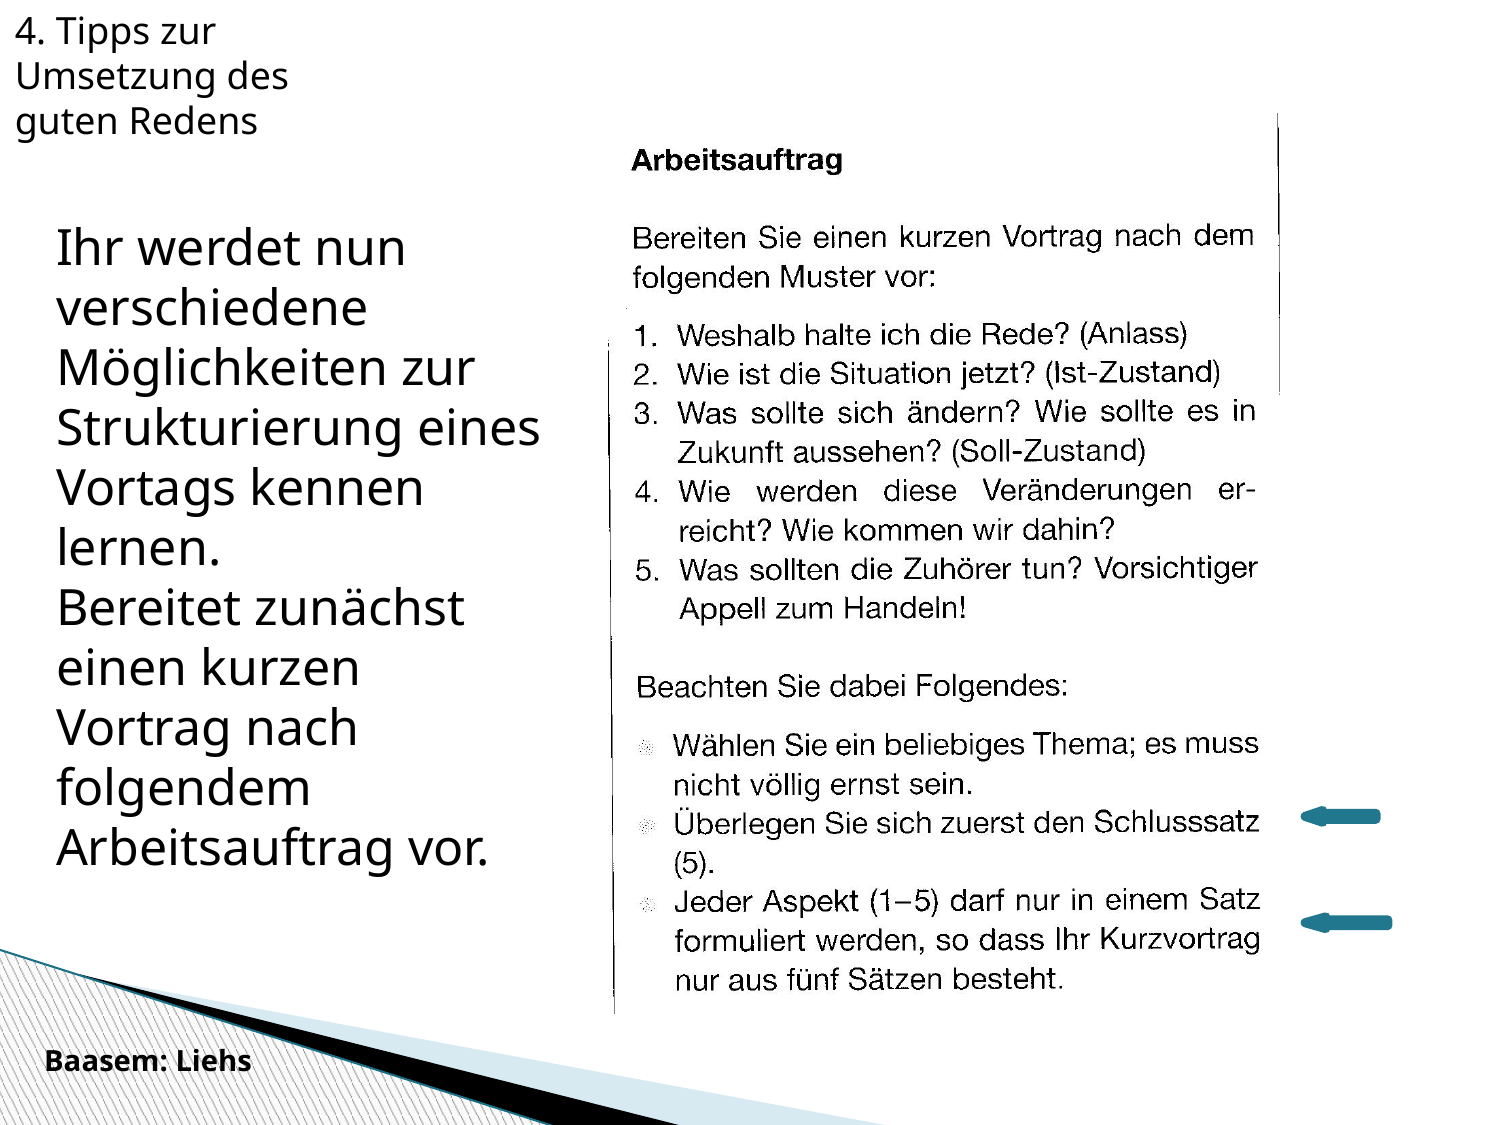

4. Tipps zur Umsetzung des guten Redens
Ihr werdet nun verschiedene Möglichkeiten zur Strukturierung eines Vortags kennen lernen.
Bereitet zunächst einen kurzen Vortrag nach folgendem Arbeitsauftrag vor.
Baasem: Liehs